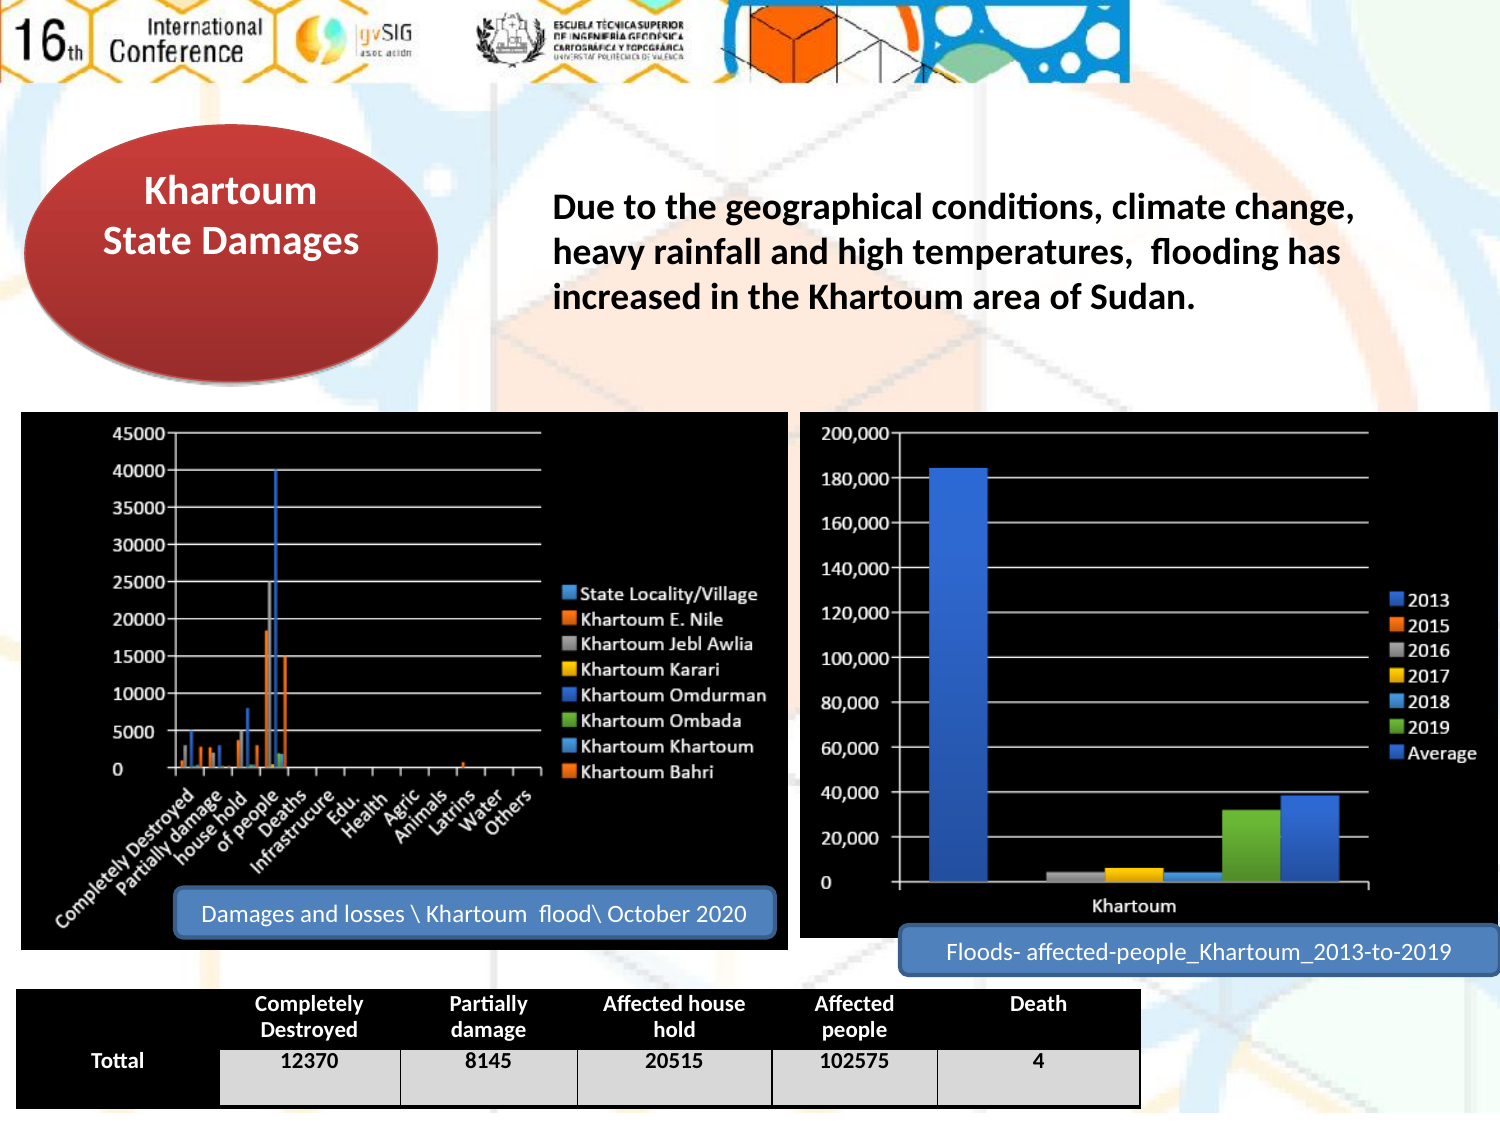

Khartoum State Damages
Due to the geographical conditions, climate change, heavy rainfall and high temperatures, flooding has increased in the Khartoum area of Sudan.
Damages and losses \ Khartoum flood\ October 2020
Floods- affected-people_Khartoum_2013-to-2019
| | Completely Destroyed | Partially damage | Affected house hold | Affected people | Death |
| --- | --- | --- | --- | --- | --- |
| Tottal | 12370 | 8145 | 20515 | 102575 | 4 |